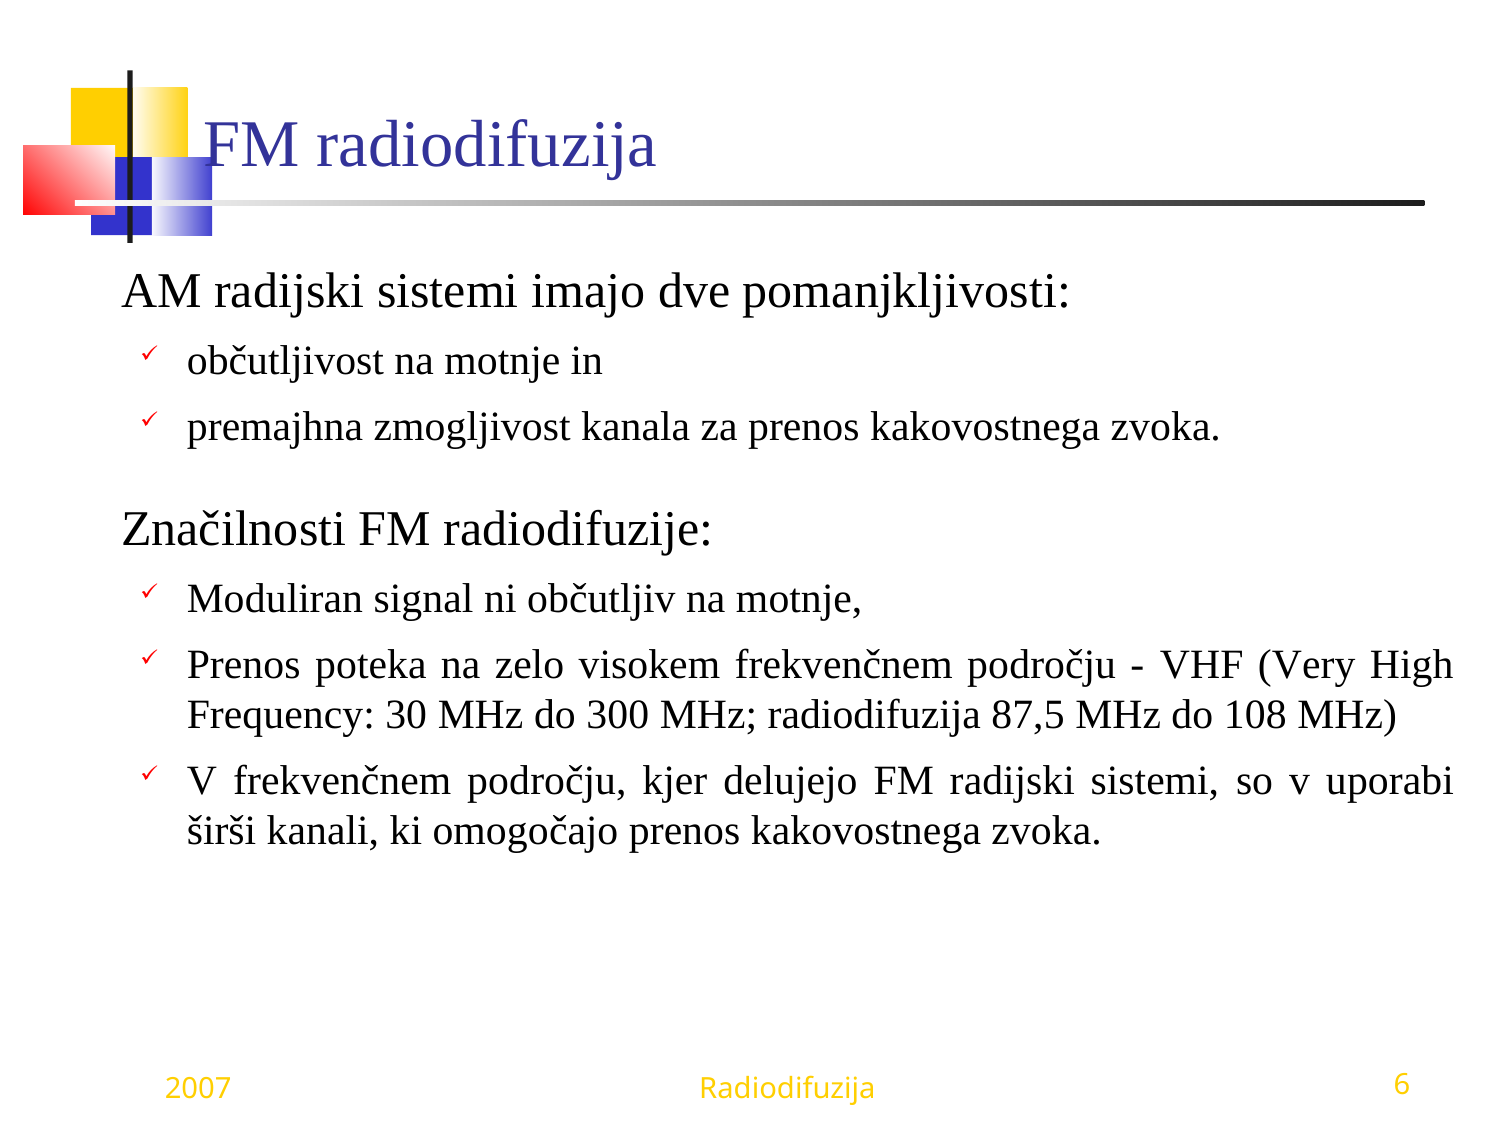

# FM radiodifuzija
	AM radijski sistemi imajo dve pomanjkljivosti:
občutljivost na motnje in
premajhna zmogljivost kanala za prenos kakovostnega zvoka.
	Značilnosti FM radiodifuzije:
Moduliran signal ni občutljiv na motnje,
Prenos poteka na zelo visokem frekvenčnem področju - VHF (Very High Frequency: 30 MHz do 300 MHz; radiodifuzija 87,5 MHz do 108 MHz)
V frekvenčnem področju, kjer delujejo FM radijski sistemi, so v uporabi širši kanali, ki omogočajo prenos kakovostnega zvoka.
2007
Radiodifuzija